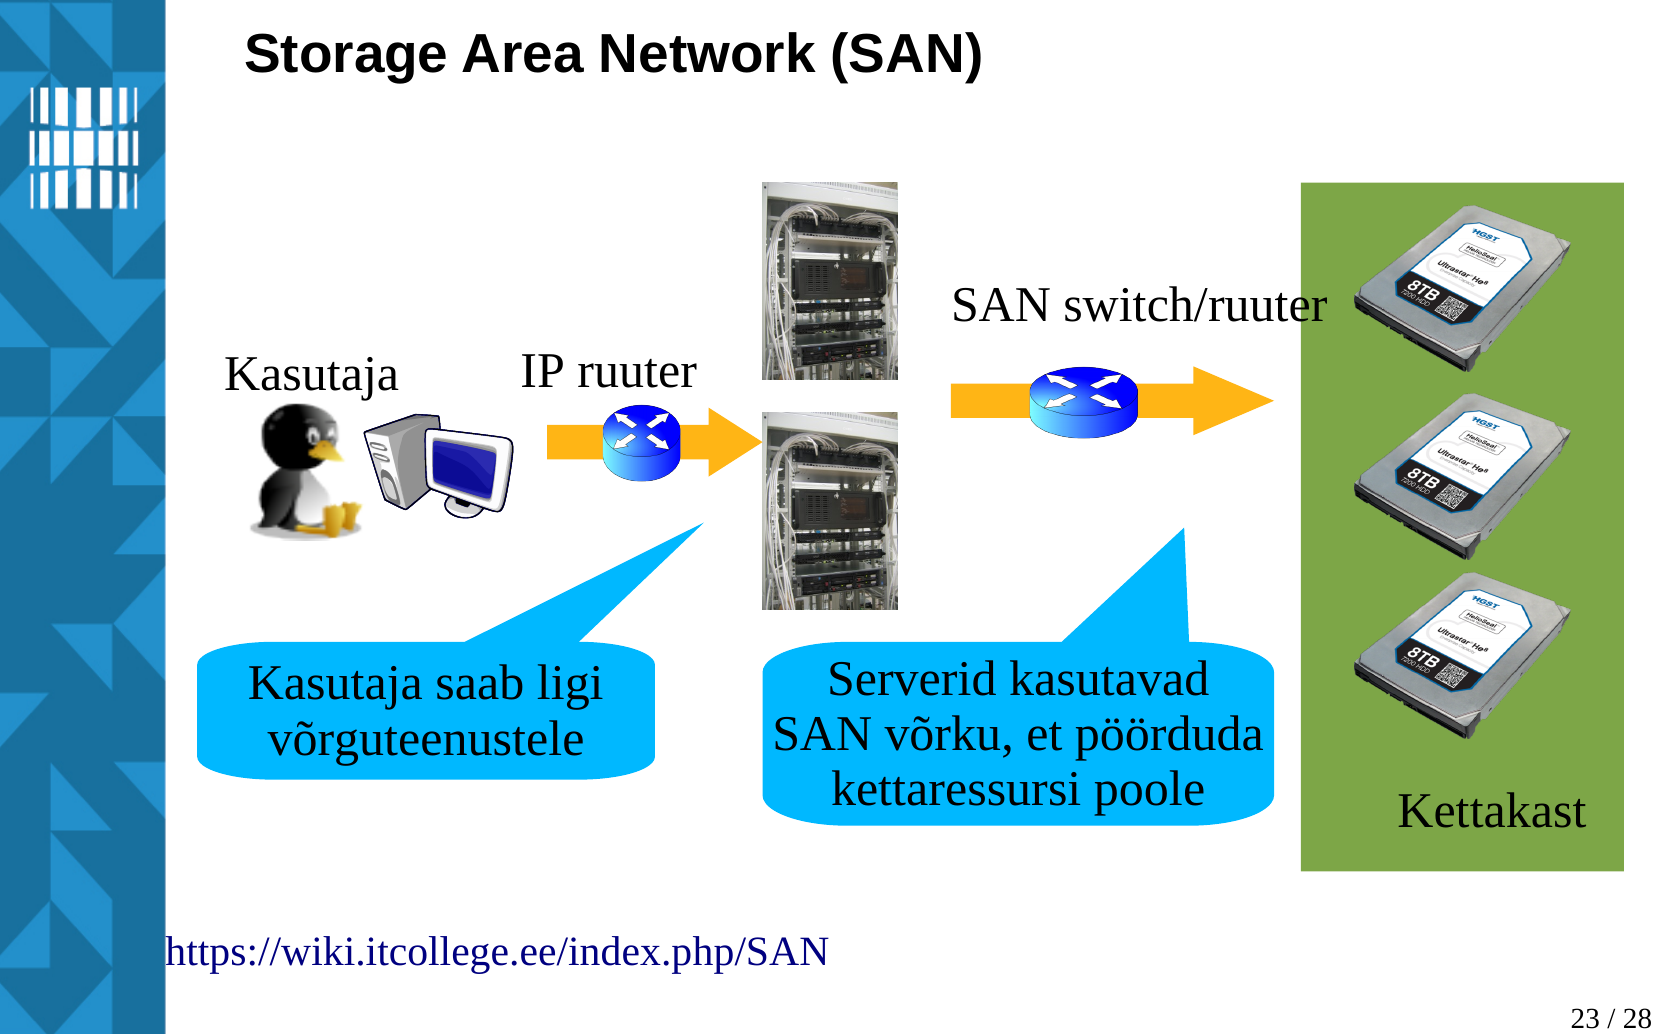

# Storage Area Network (SAN)
SAN switch/ruuter
IP ruuter
Kasutaja
Kasutaja saab ligi
võrguteenustele
Serverid kasutavad
SAN võrku, et pöörduda
kettaressursi poole
Kettakast
https://wiki.itcollege.ee/index.php/SAN
23